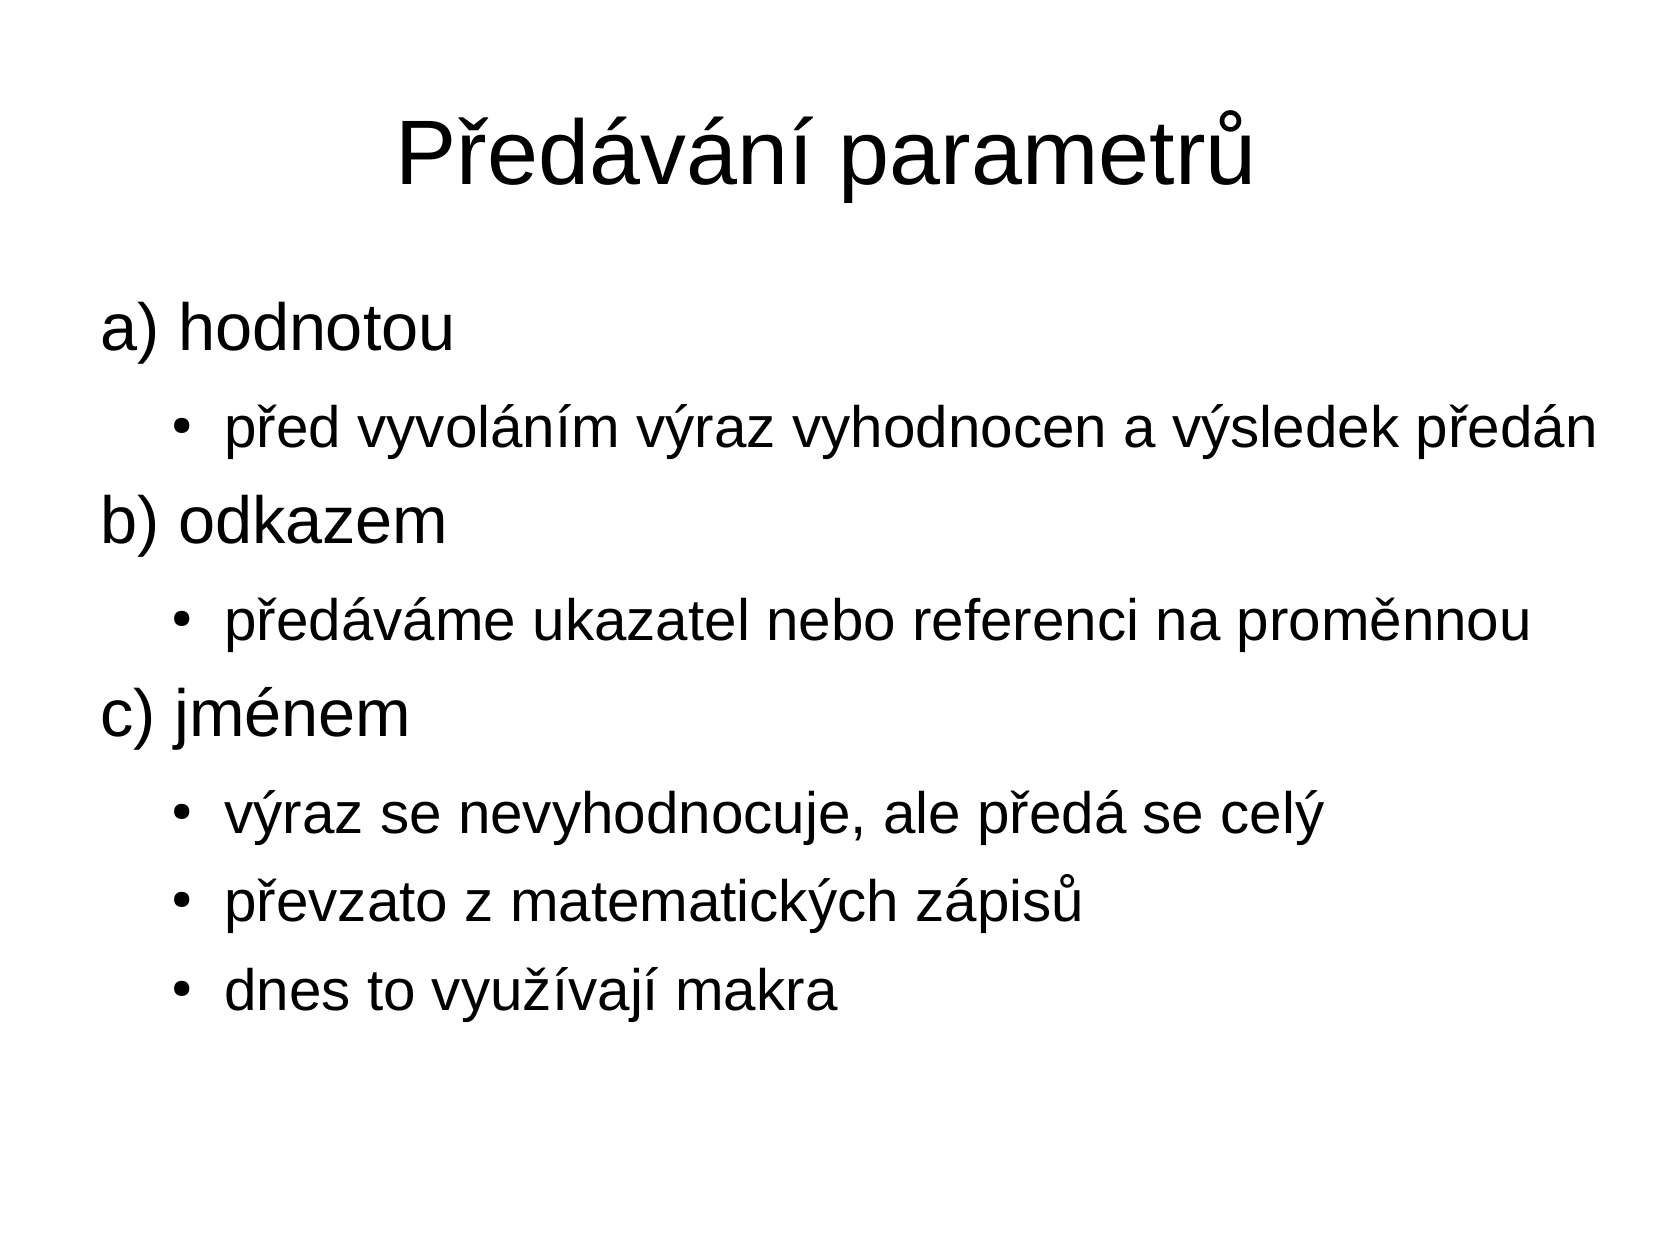

# Předávání parametrů
 hodnotou
před vyvoláním výraz vyhodnocen a výsledek předán
 odkazem
předáváme ukazatel nebo referenci na proměnnou
 jménem
výraz se nevyhodnocuje, ale předá se celý
převzato z matematických zápisů
dnes to využívají makra